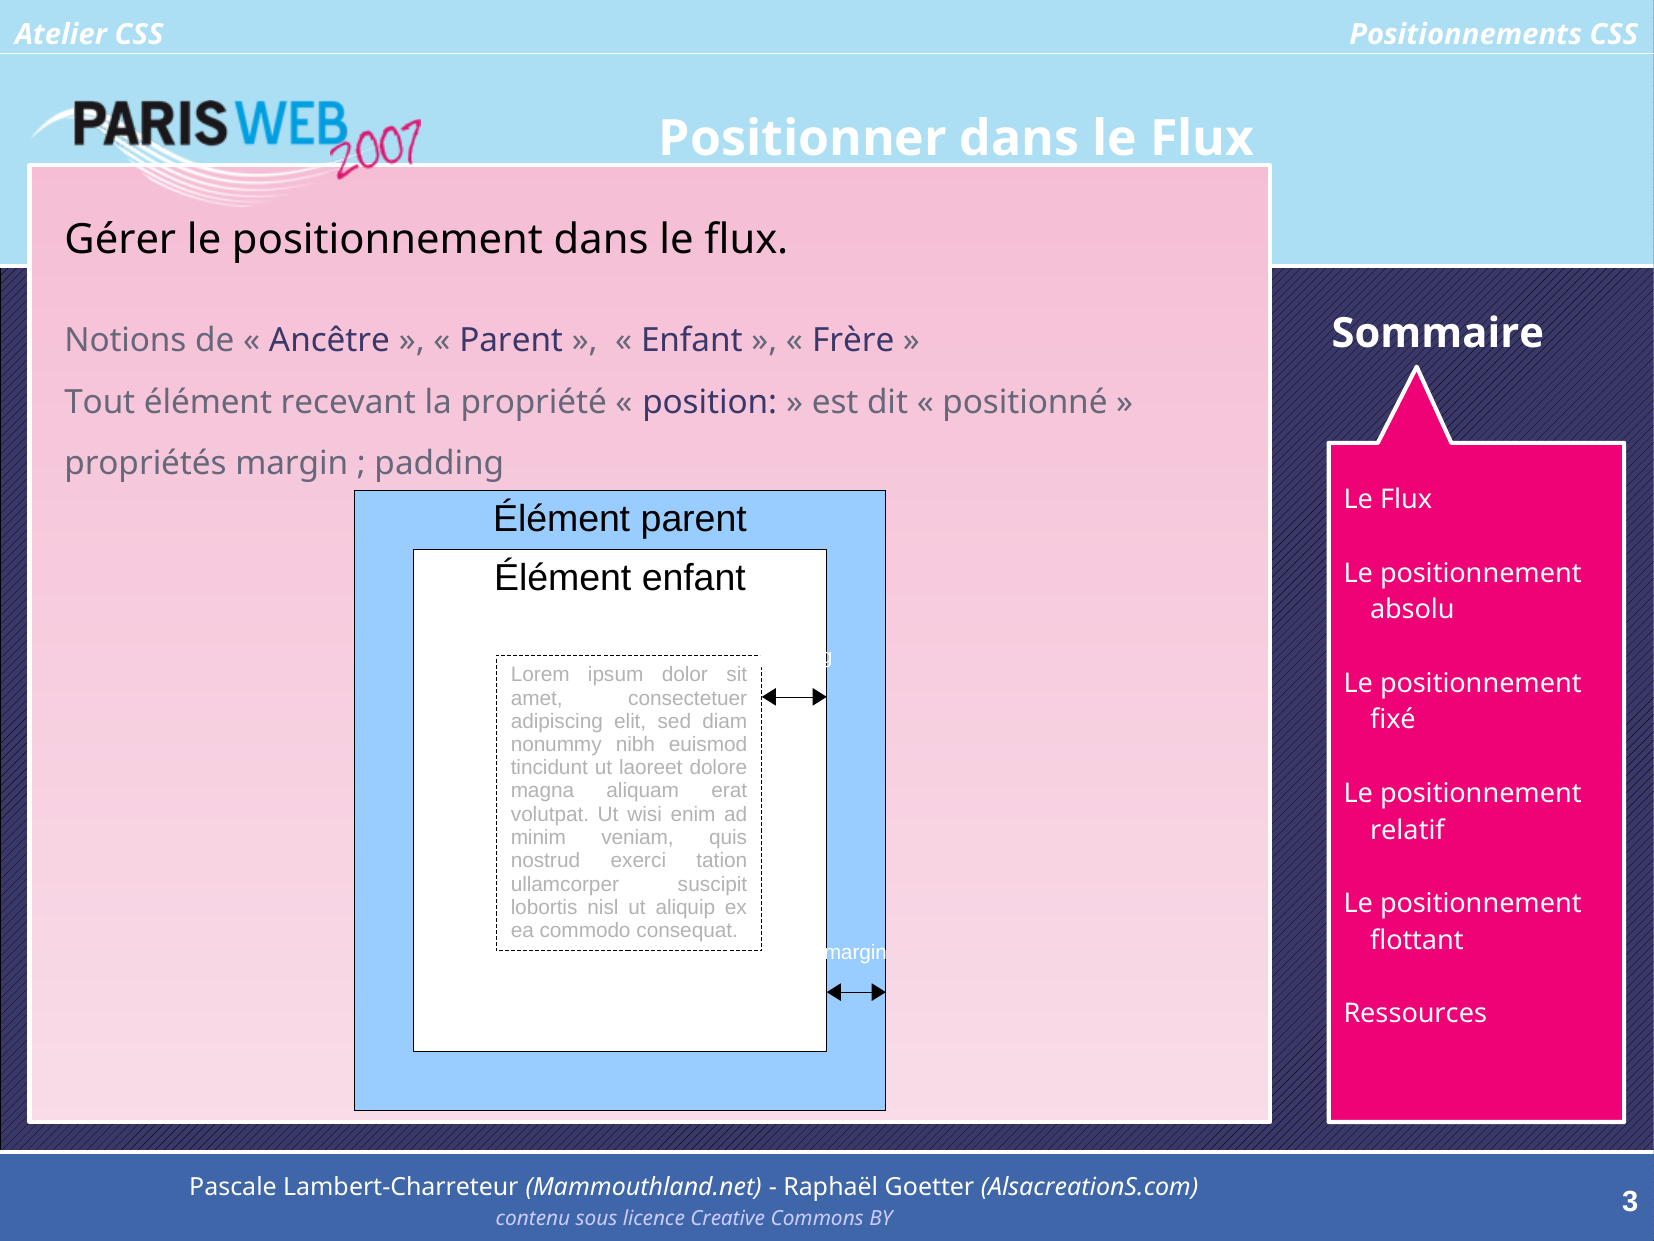

Positionnements CSS
Positionner dans le Flux
# Gérer le positionnement dans le flux.
Notions de « Ancêtre », « Parent », « Enfant », « Frère »
Tout élément recevant la propriété « position: » est dit « positionné »
propriétés margin ; padding
Le Flux
Le positionnement absolu
Le positionnement fixé
Le positionnement relatif
Le positionnement flottant
Ressources
Élément parent
Élément enfant
padding
Lorem ipsum dolor sit amet, consectetuer adipiscing elit, sed diam nonummy nibh euismod tincidunt ut laoreet dolore magna aliquam erat volutpat. Ut wisi enim ad minim veniam, quis nostrud exerci tation ullamcorper suscipit lobortis nisl ut aliquip ex ea commodo consequat.
margin
3